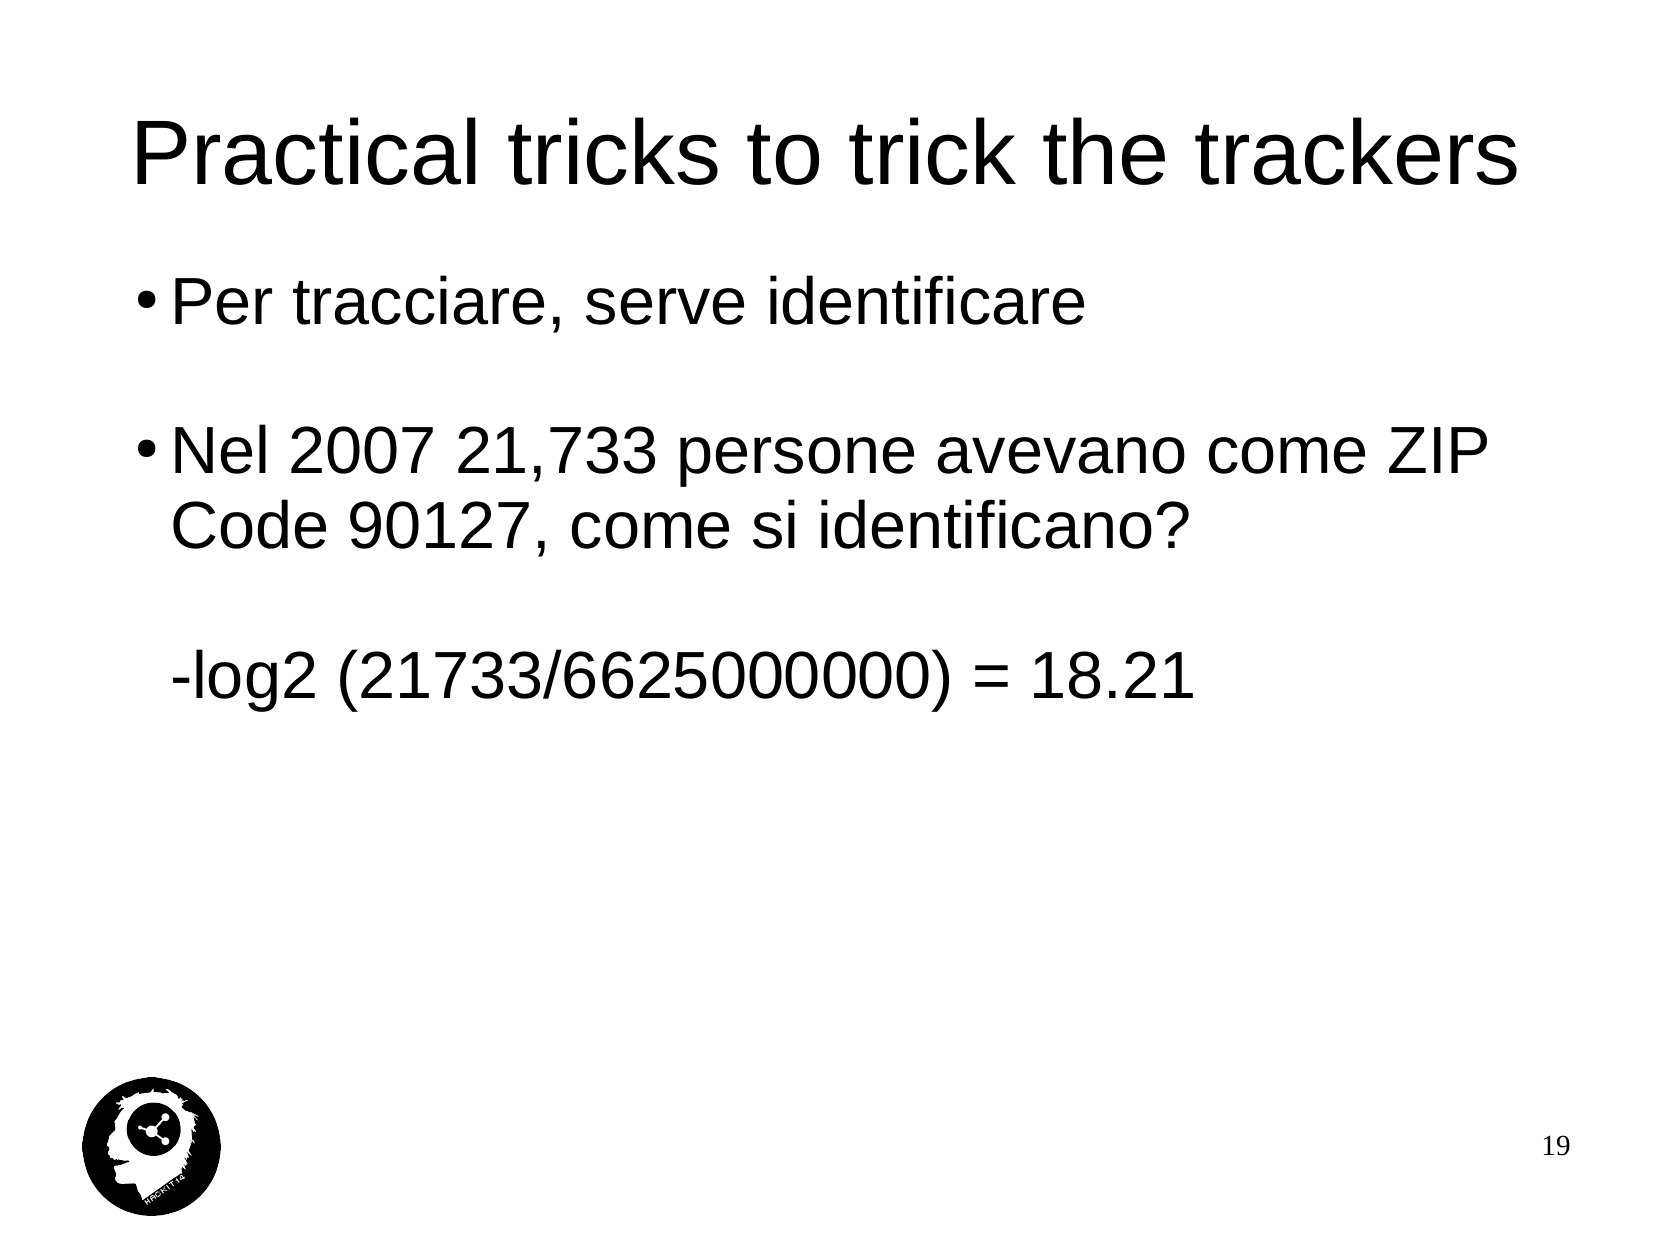

# Practical tricks to trick the trackers
Per tracciare, serve identificare
Nel 2007 21,733 persone avevano come ZIP Code 90127, come si identificano?
-log2 (21733/6625000000) = 18.21
19